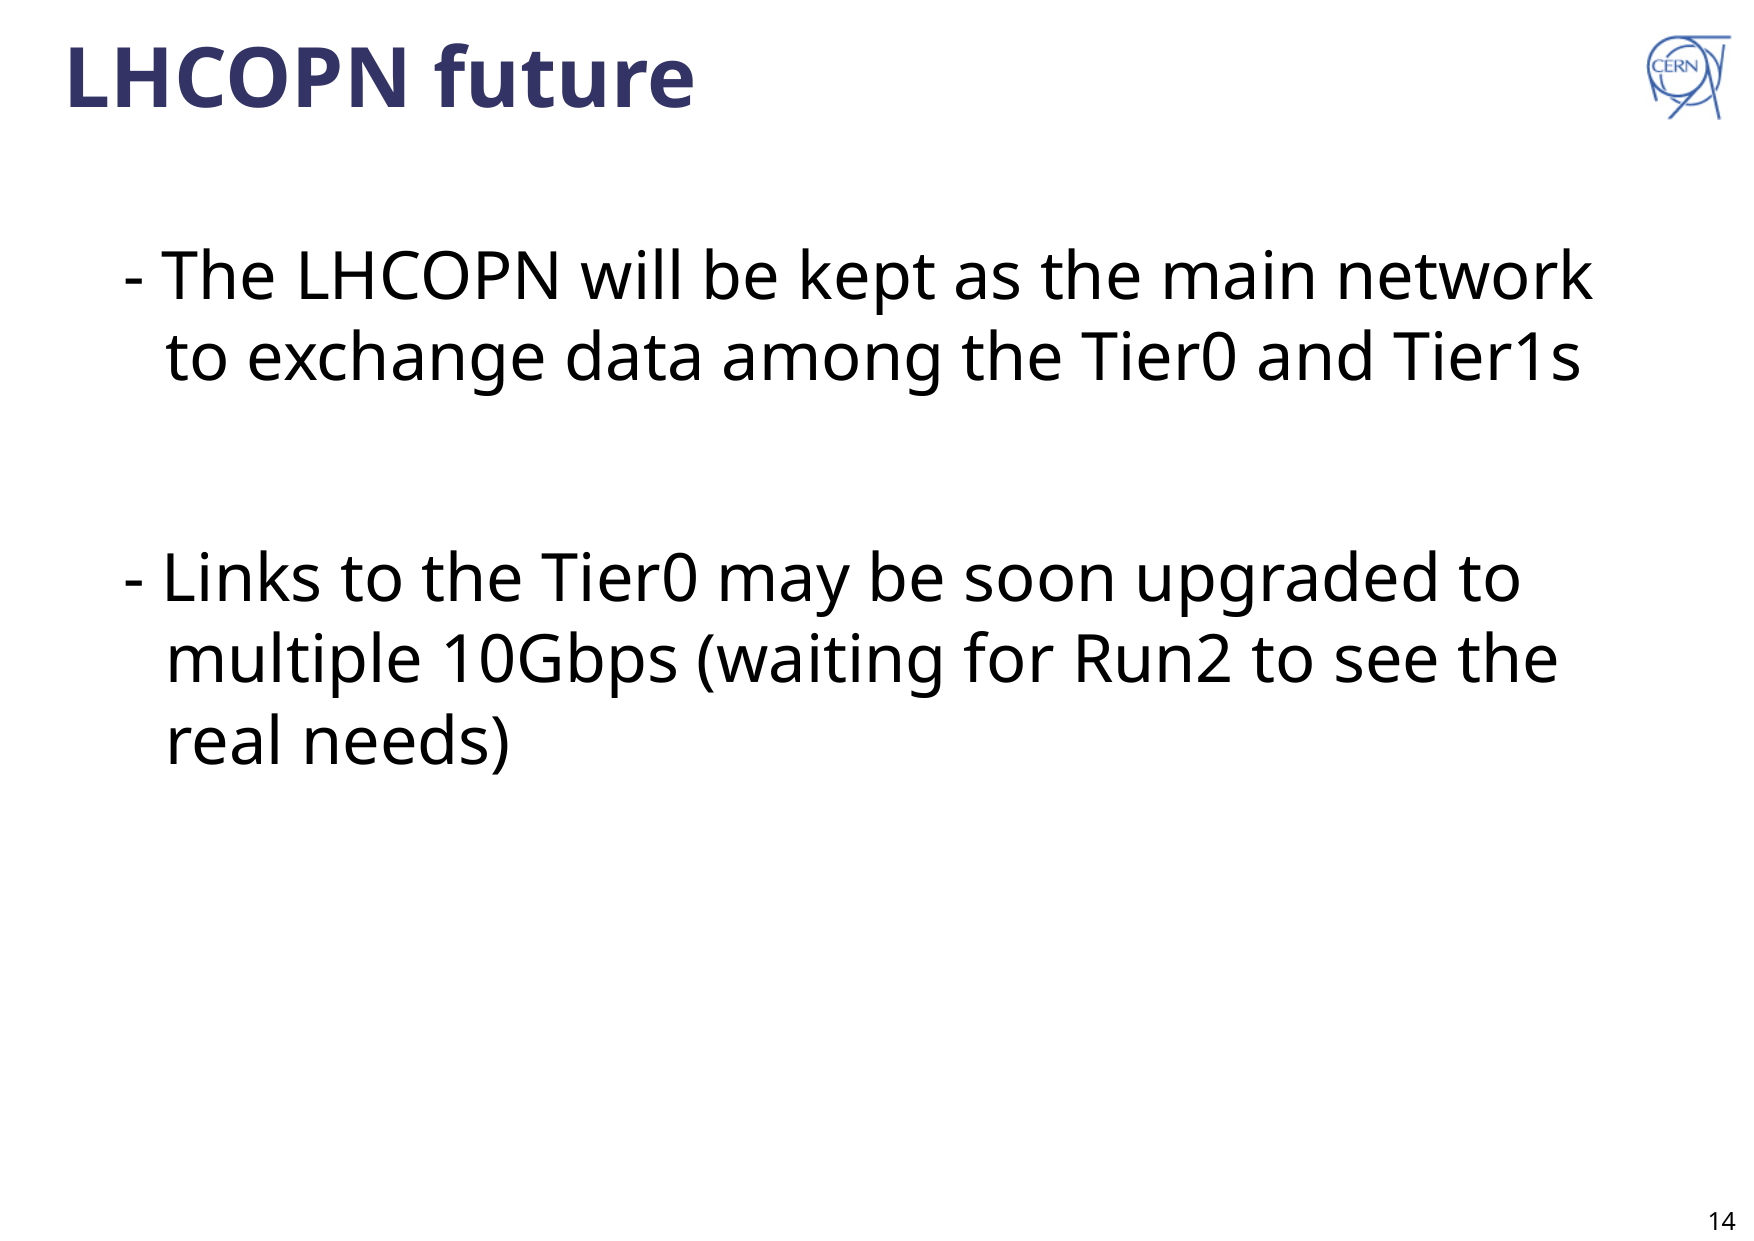

# LHCOPN future
- The LHCOPN will be kept as the main network to exchange data among the Tier0 and Tier1s
- Links to the Tier0 may be soon upgraded to multiple 10Gbps (waiting for Run2 to see the real needs)
14